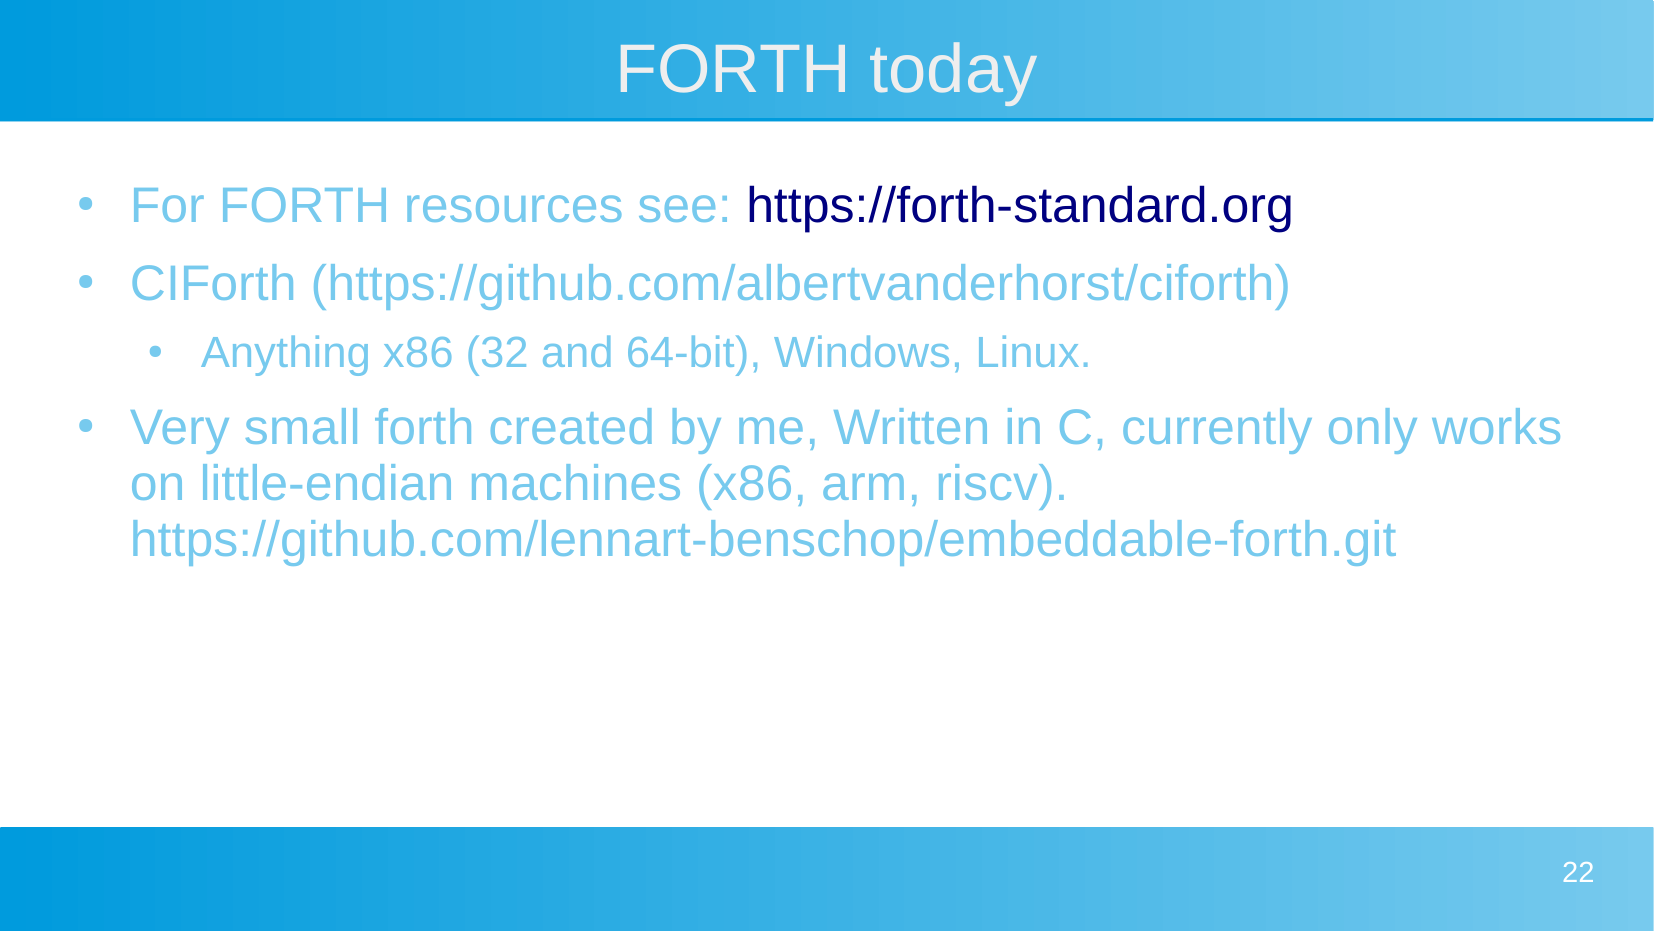

# FORTH today
For FORTH resources see: https://forth-standard.org
CIForth (https://github.com/albertvanderhorst/ciforth)
Anything x86 (32 and 64-bit), Windows, Linux.
Very small forth created by me, Written in C, currently only works on little-endian machines (x86, arm, riscv). https://github.com/lennart-benschop/embeddable-forth.git
22